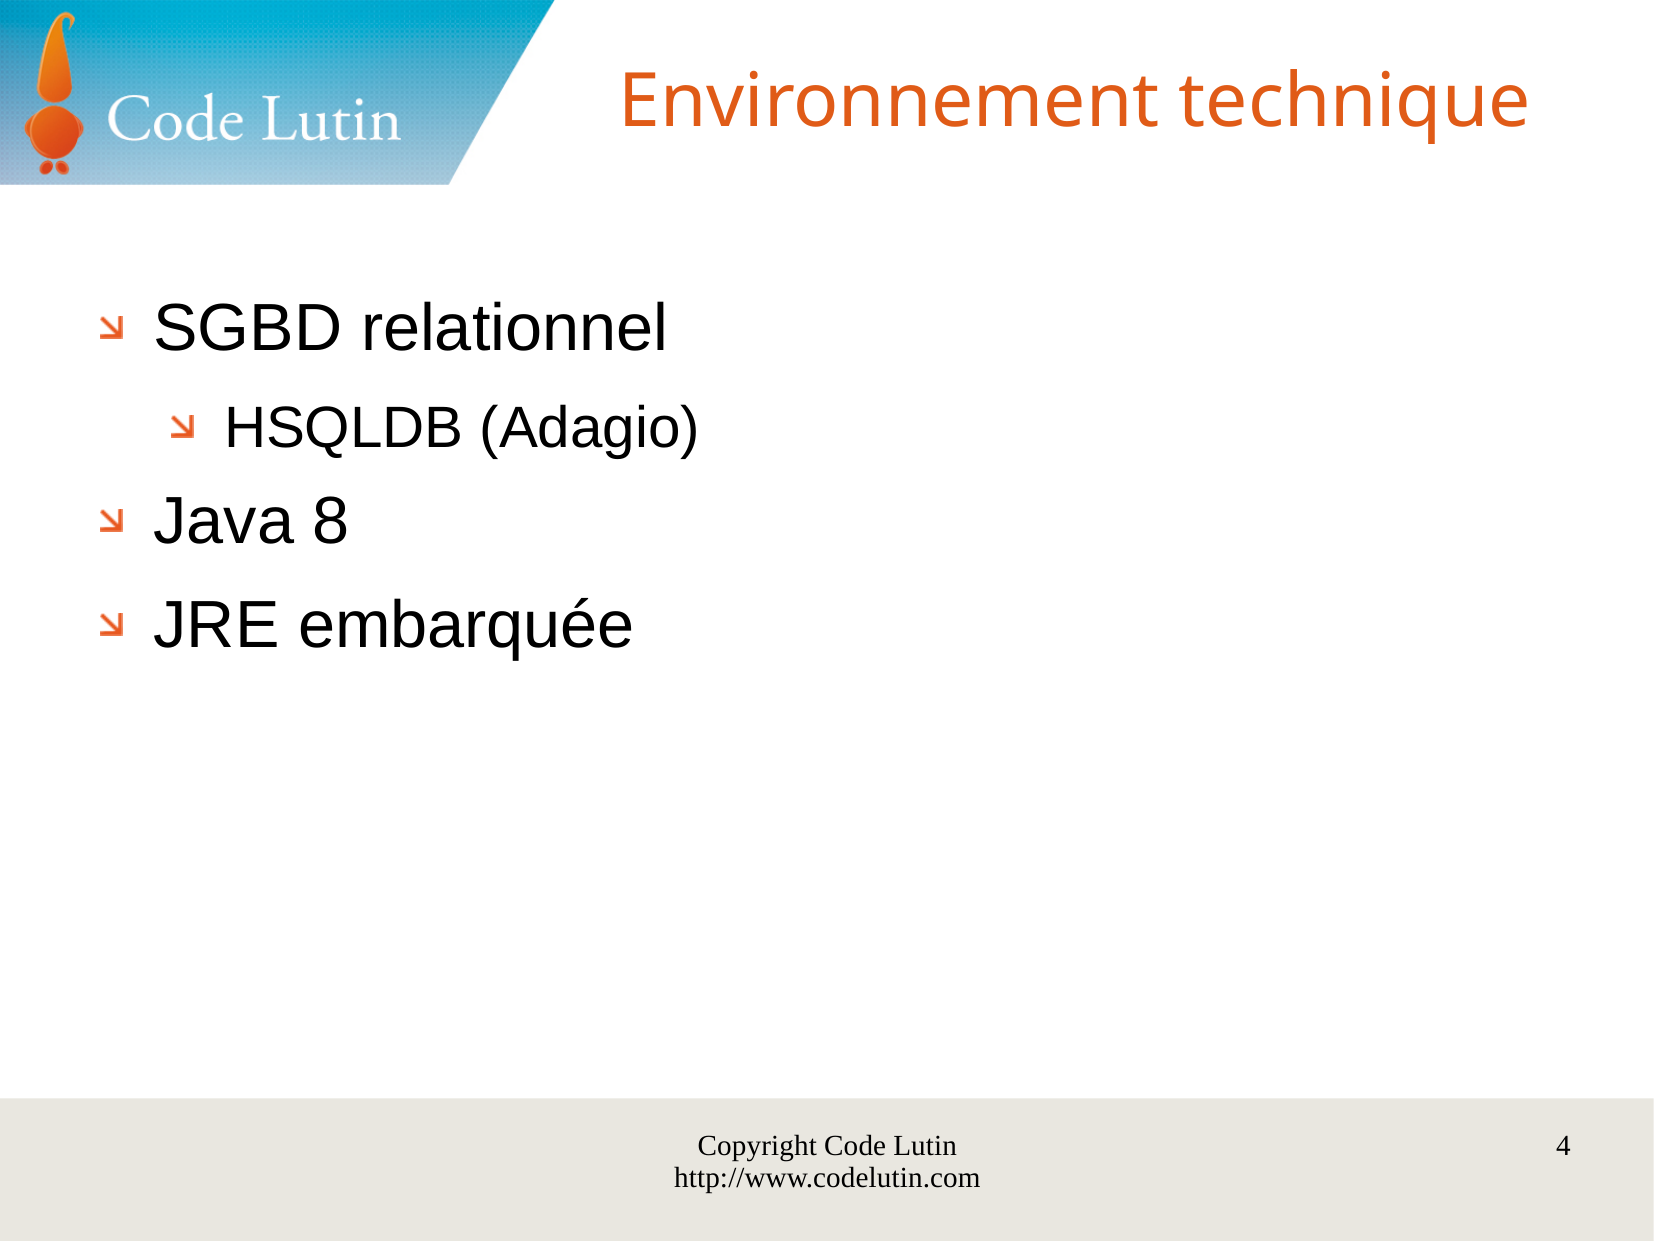

# Environnement technique
SGBD relationnel
HSQLDB (Adagio)
Java 8
JRE embarquée
4